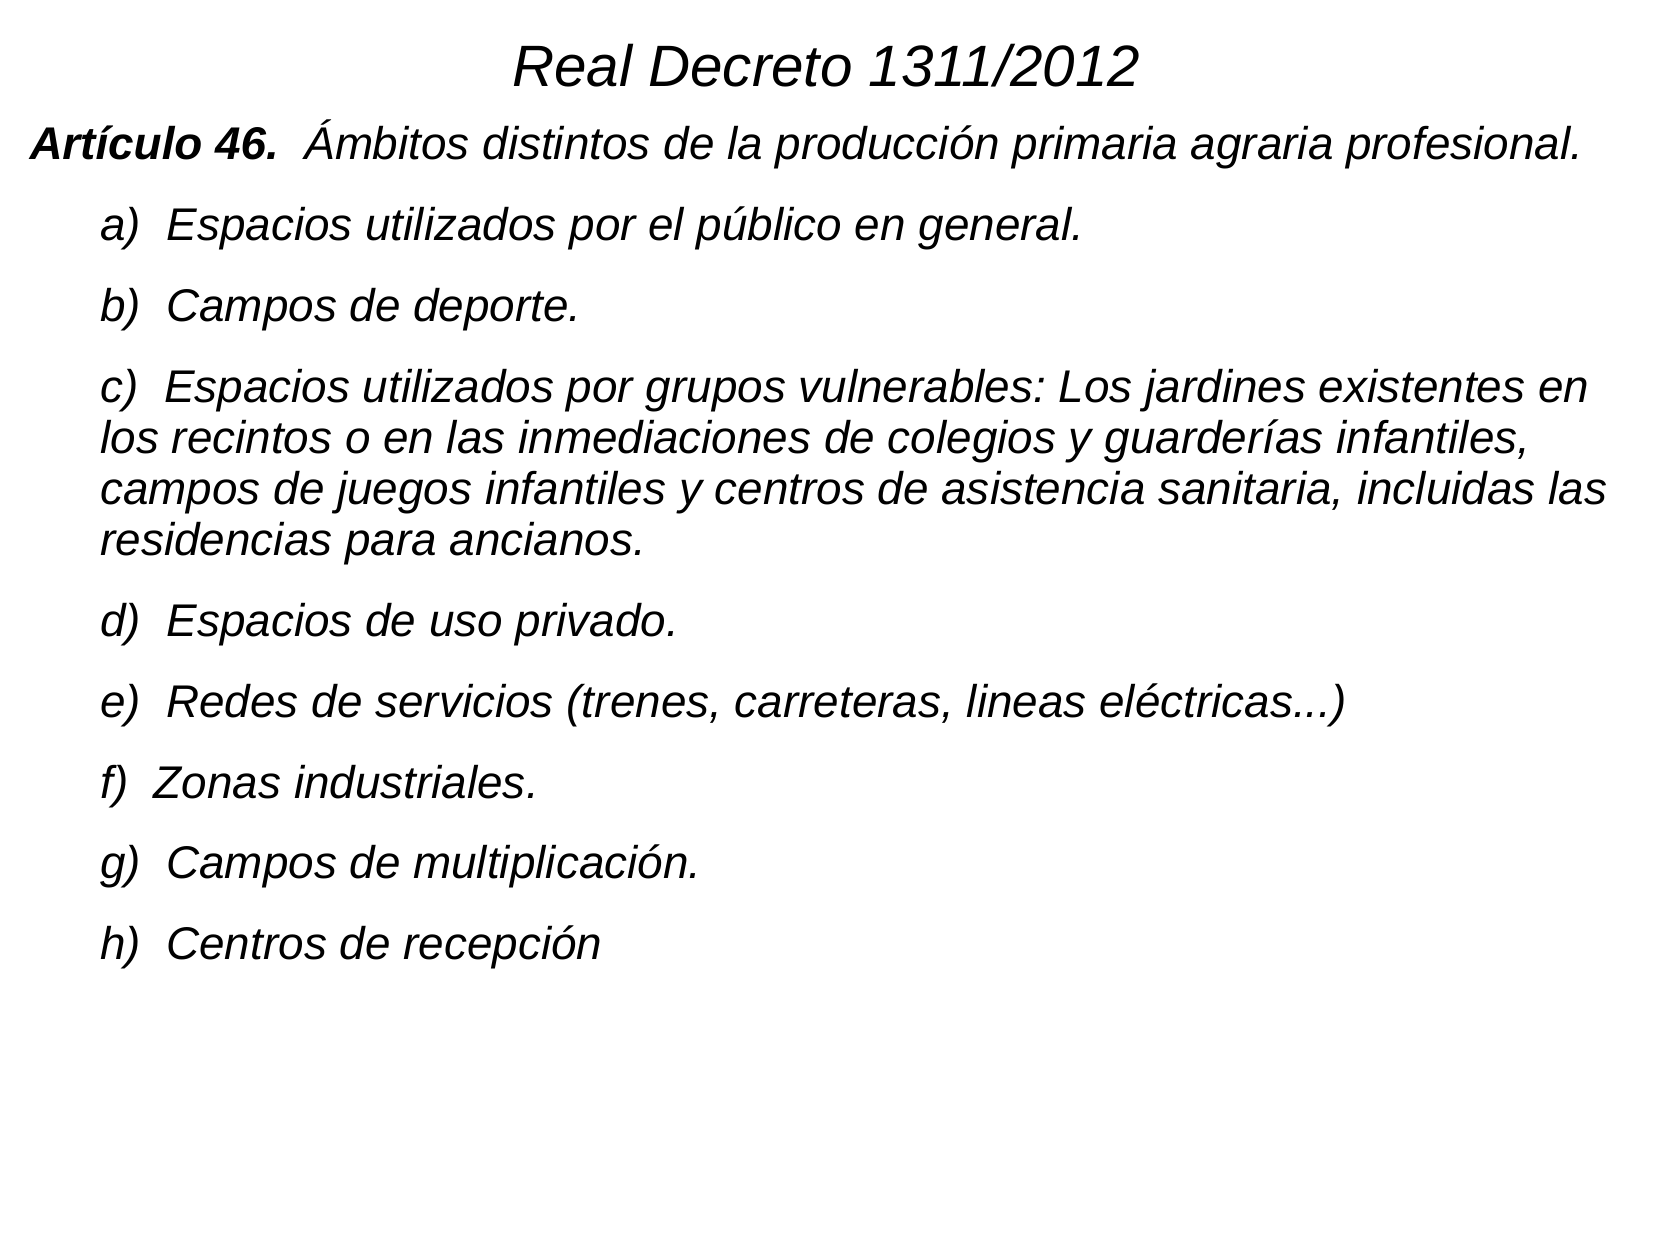

# Real Decreto 1311/2012
Artículo 46. Ámbitos distintos de la producción primaria agraria profesional.
a) Espacios utilizados por el público en general.
b) Campos de deporte.
c) Espacios utilizados por grupos vulnerables: Los jardines existentes en los recintos o en las inmediaciones de colegios y guarderías infantiles, campos de juegos infantiles y centros de asistencia sanitaria, incluidas las residencias para ancianos.
d) Espacios de uso privado.
e) Redes de servicios (trenes, carreteras, lineas eléctricas...)
f) Zonas industriales.
g) Campos de multiplicación.
h) Centros de recepción